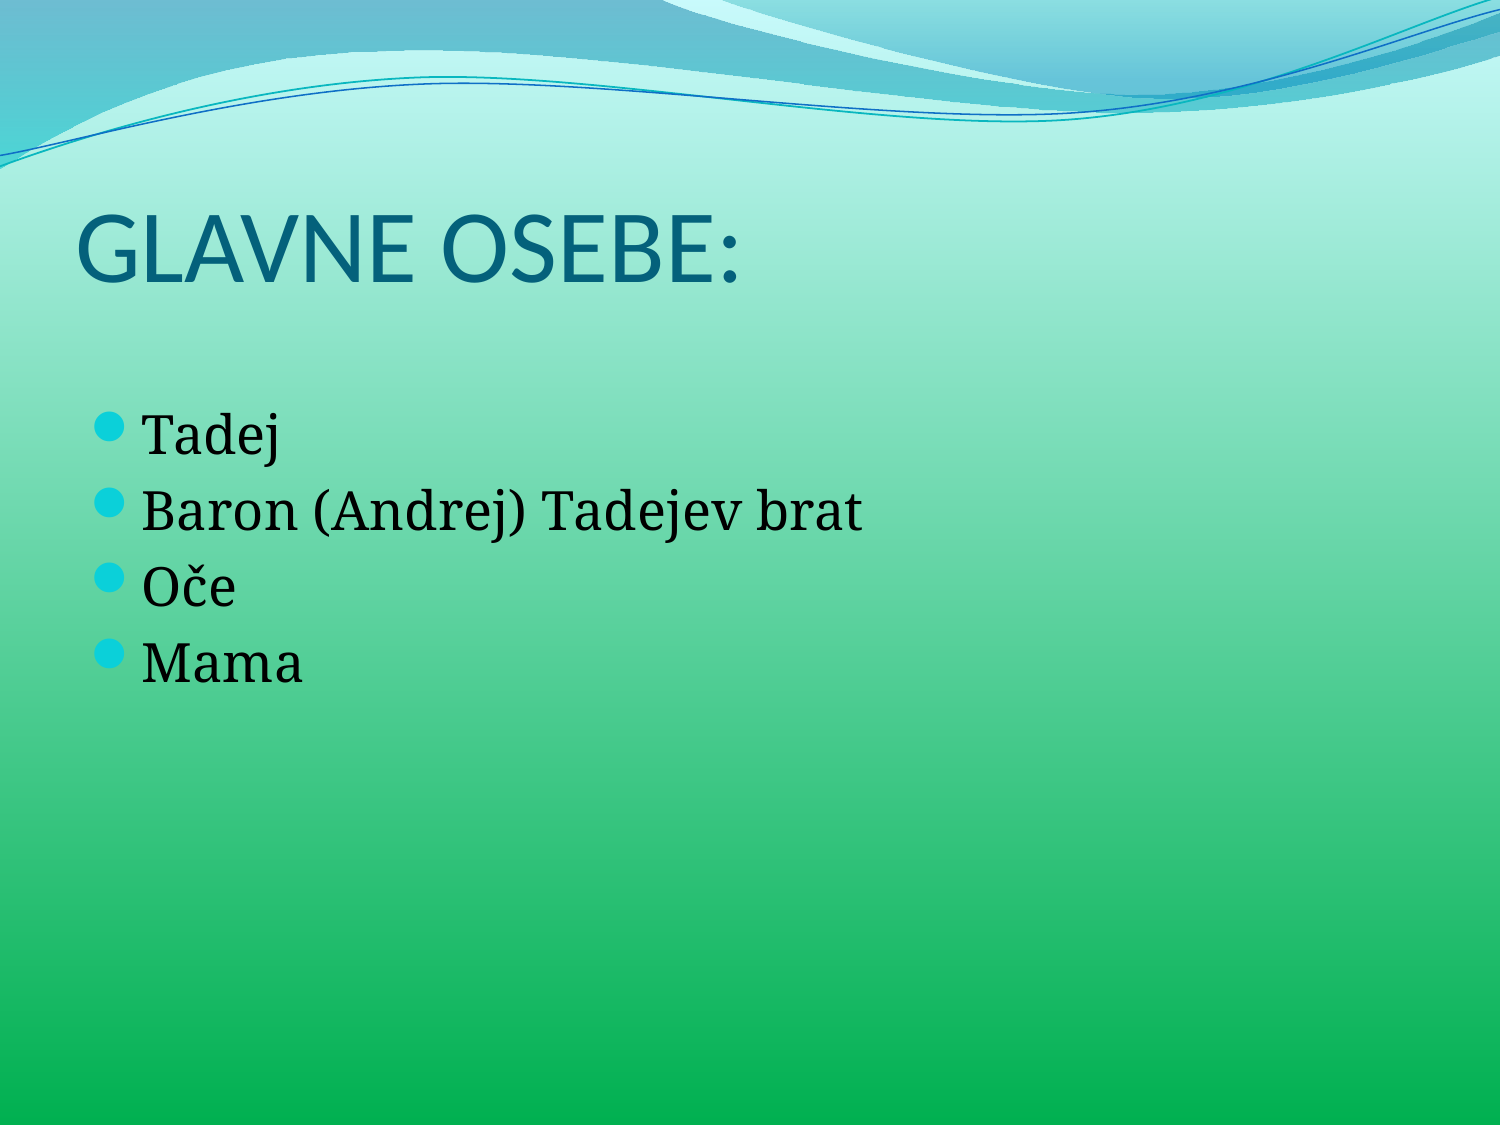

# GLAVNE OSEBE:
Tadej
Baron (Andrej) Tadejev brat
Oče
Mama